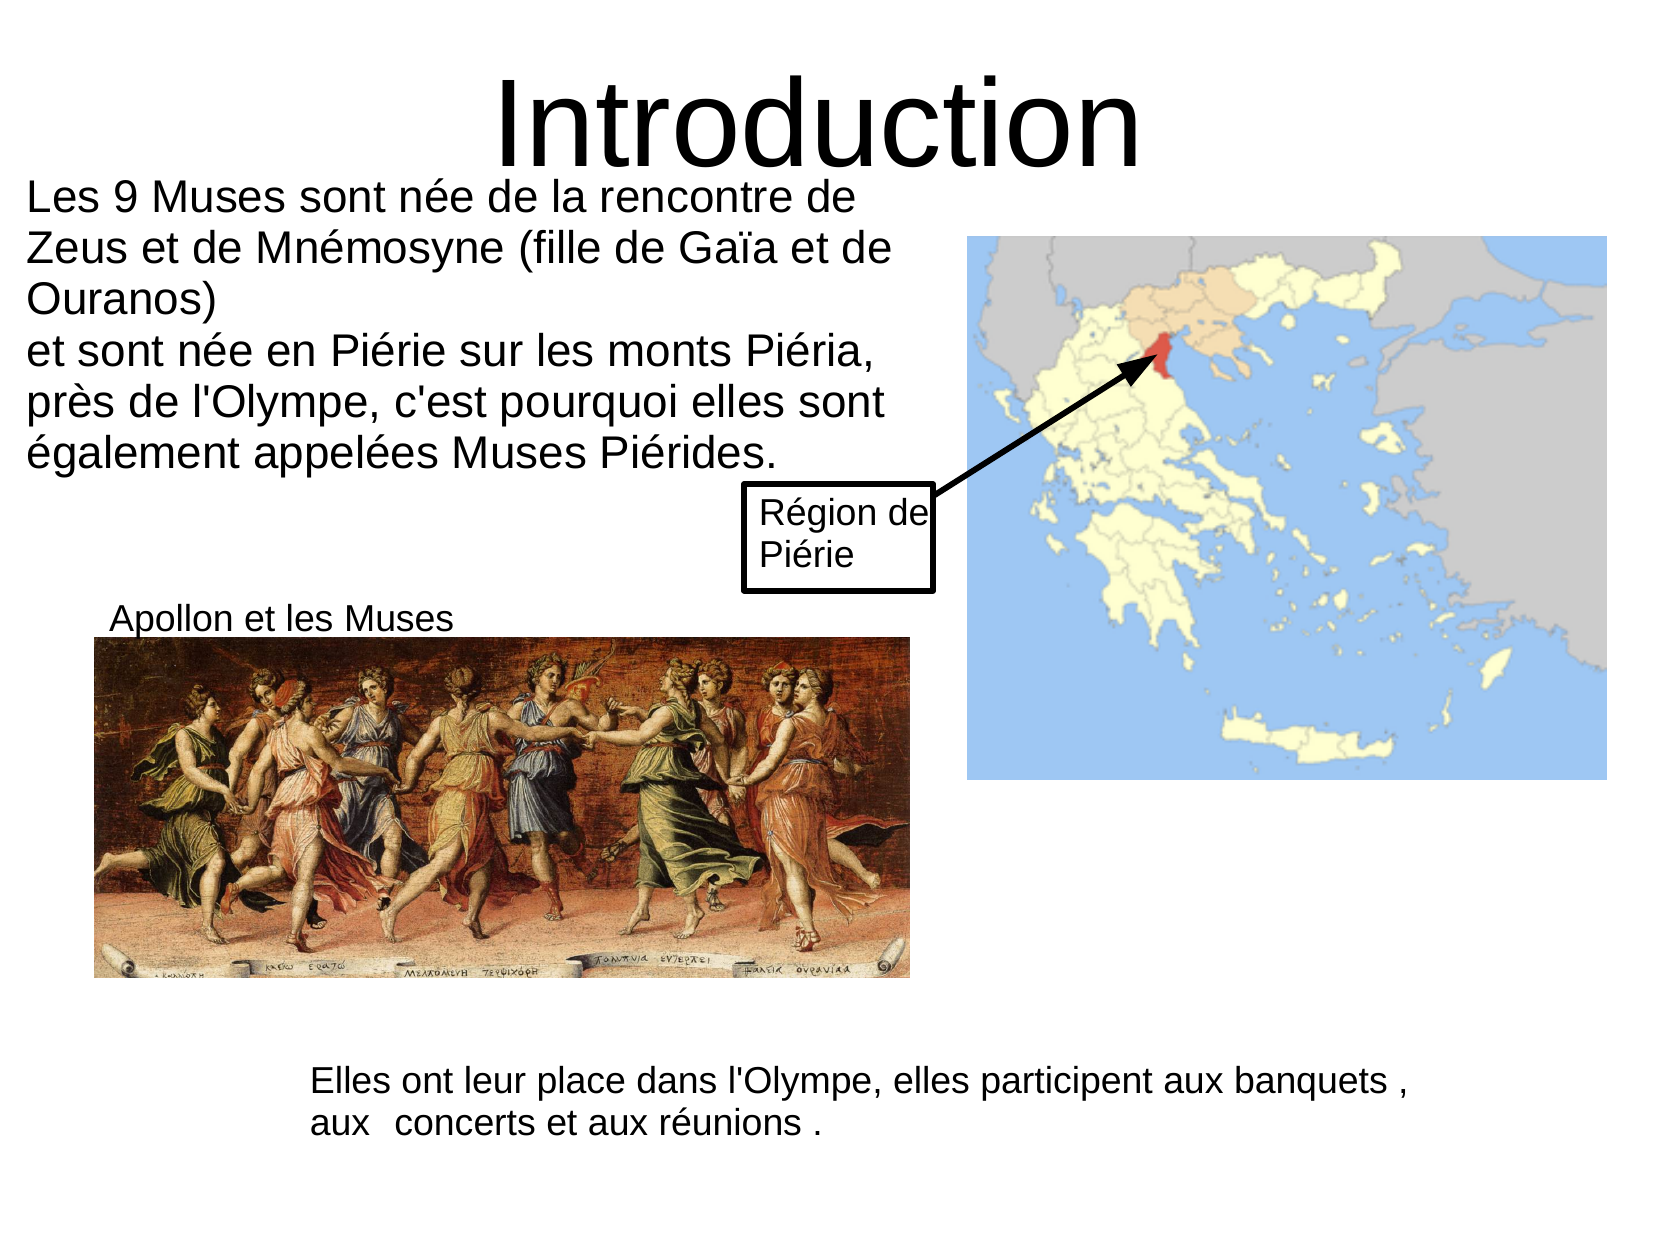

Introduction
Les 9 Muses sont née de la rencontre de Zeus et de Mnémosyne (fille de Gaïa et de Ouranos)
et sont née en Piérie sur les monts Piéria, près de l'Olympe, c'est pourquoi elles sont également appelées Muses Piérides.
Région de Piérie
Apollon et les Muses
Elles ont leur place dans l'Olympe, elles participent aux banquets ,
aux	 concerts et aux réunions .